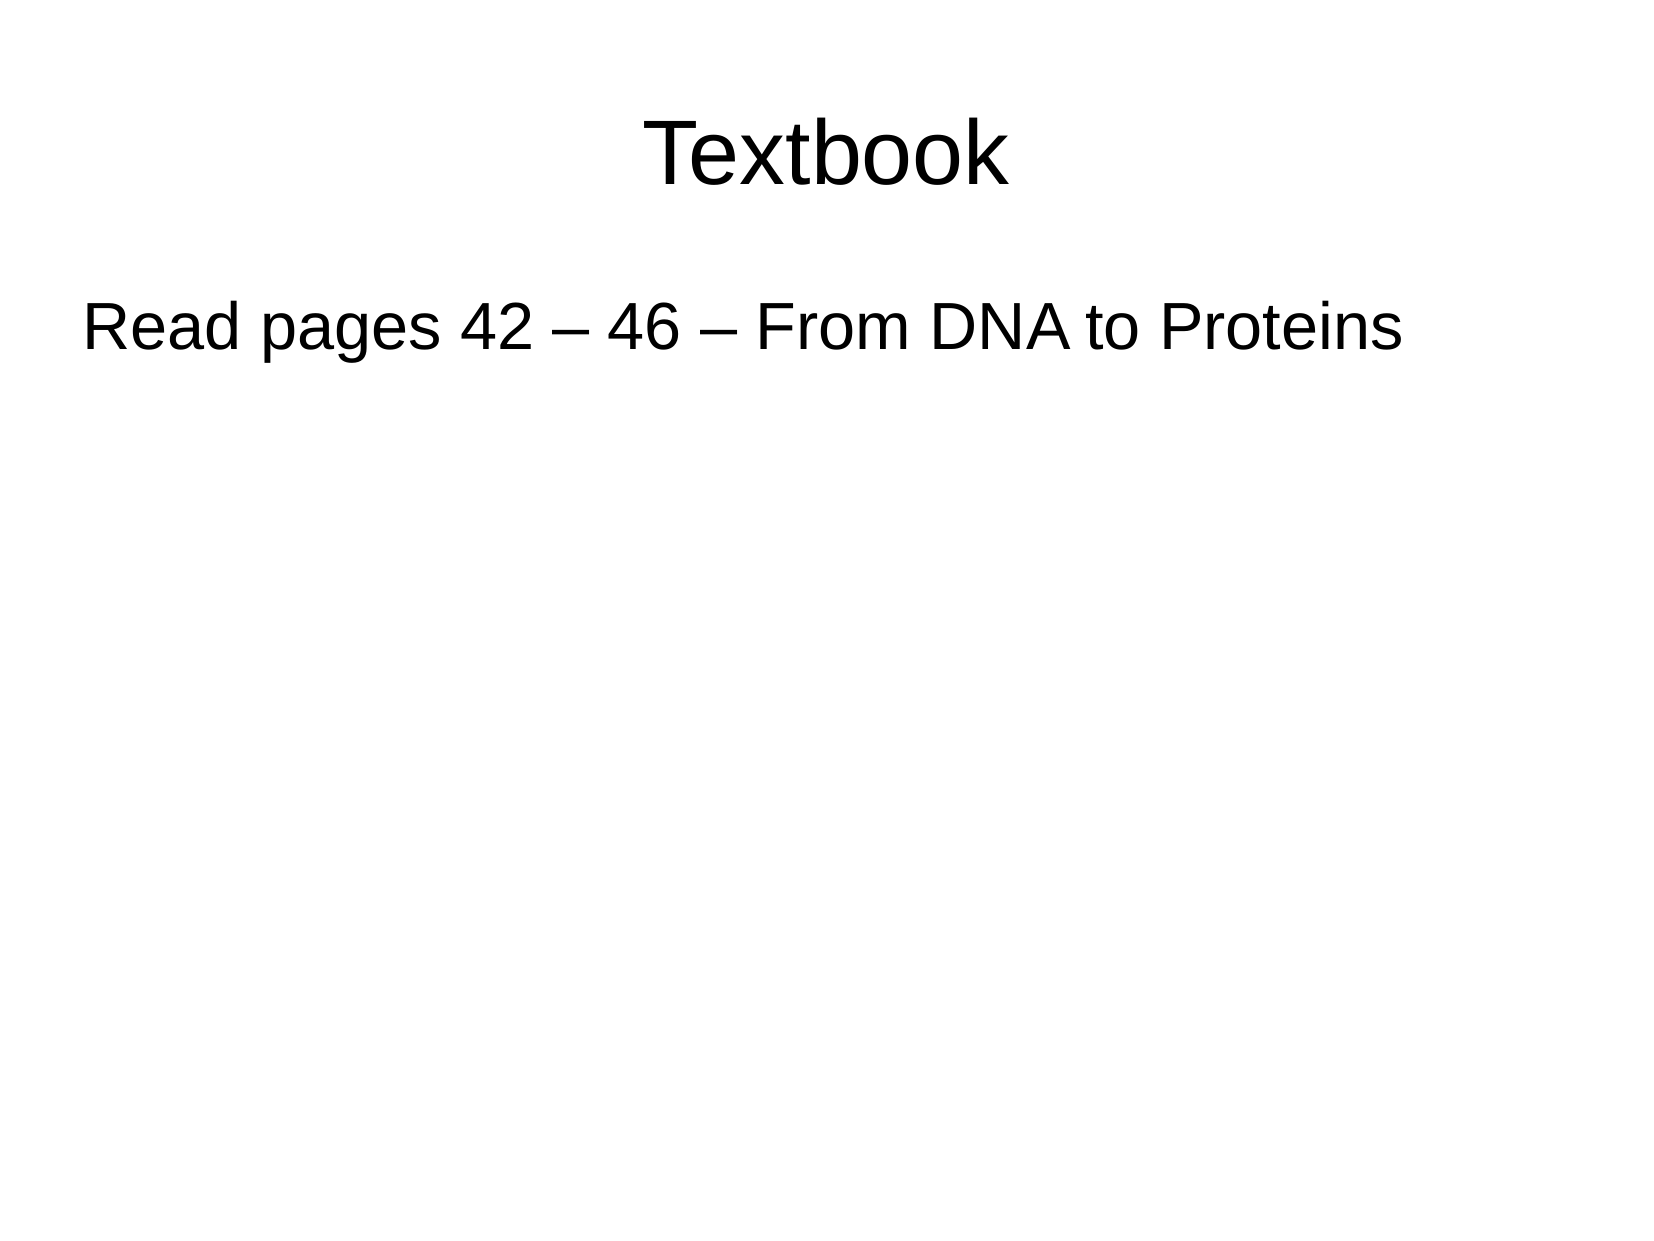

# Textbook
Read pages 42 – 46 – From DNA to Proteins